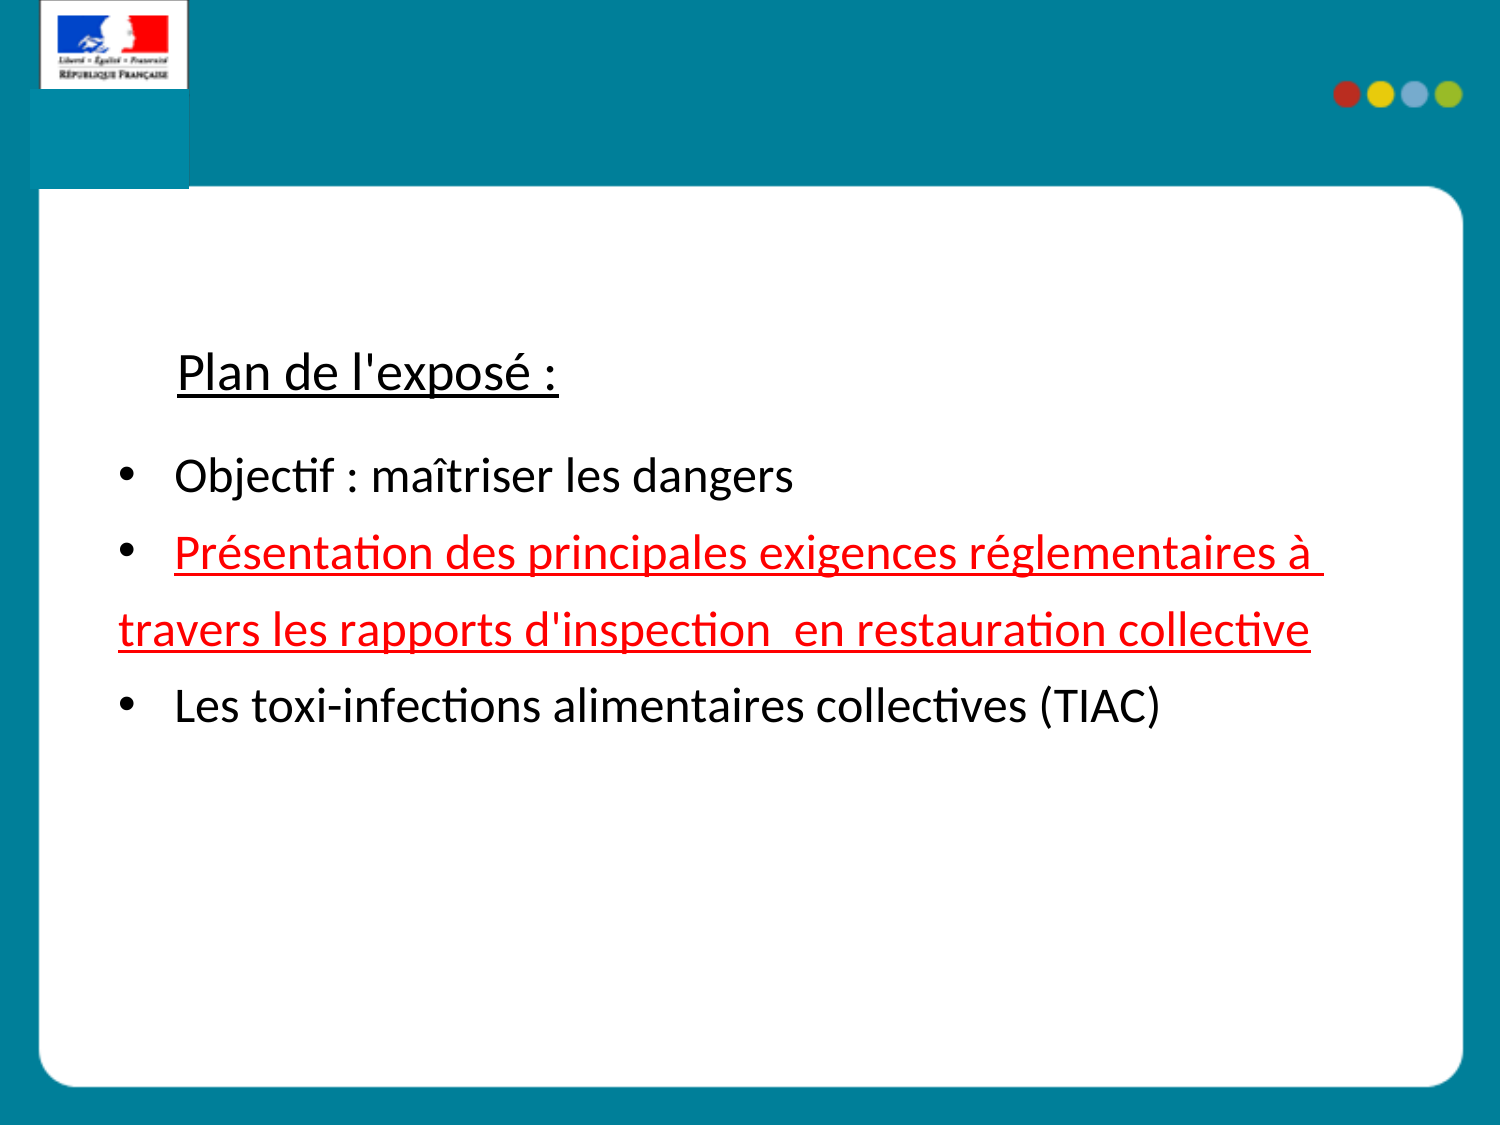

Plan de l'exposé :
# Objectif : maîtriser les dangers
Présentation des principales exigences réglementaires à
travers les rapports d'inspection en restauration collective
Les toxi-infections alimentaires collectives (TIAC)